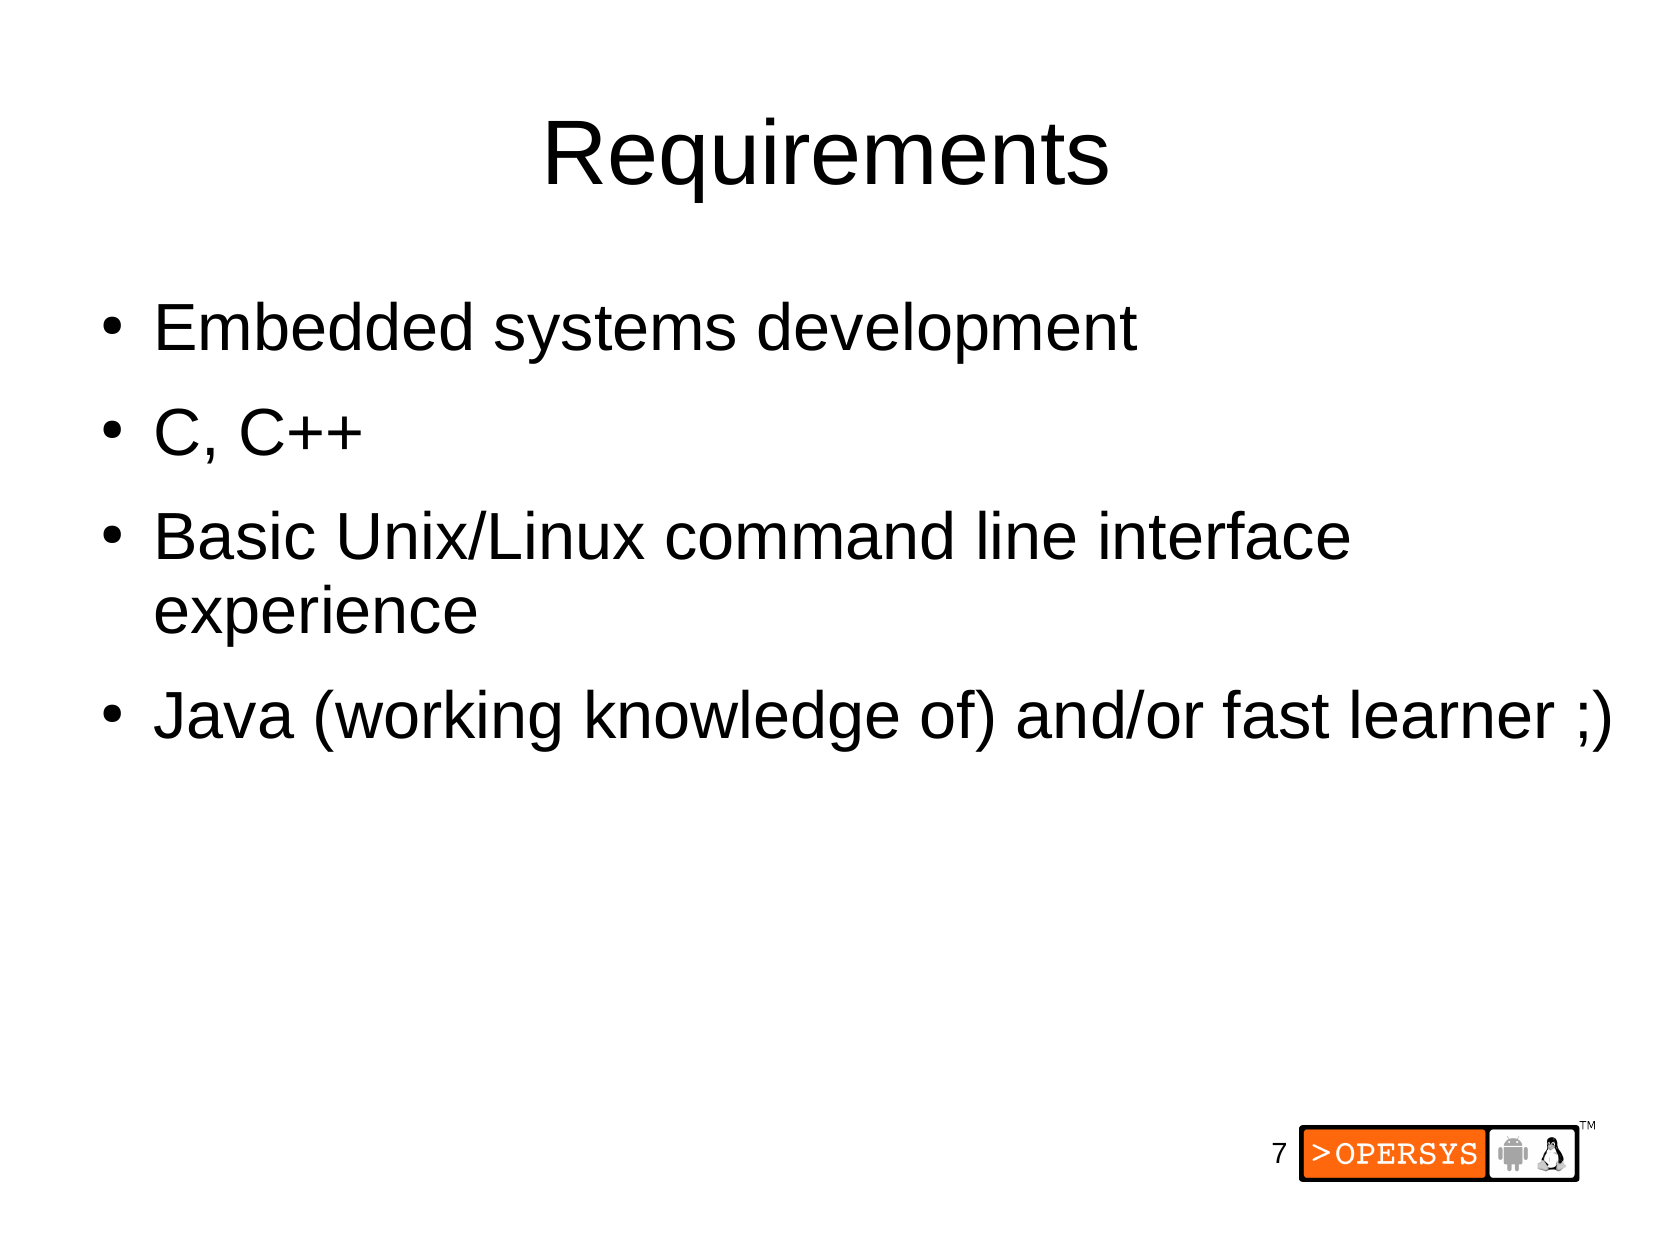

# Requirements
Embedded systems development
C, C++
Basic Unix/Linux command line interface experience
Java (working knowledge of) and/or fast learner ;)